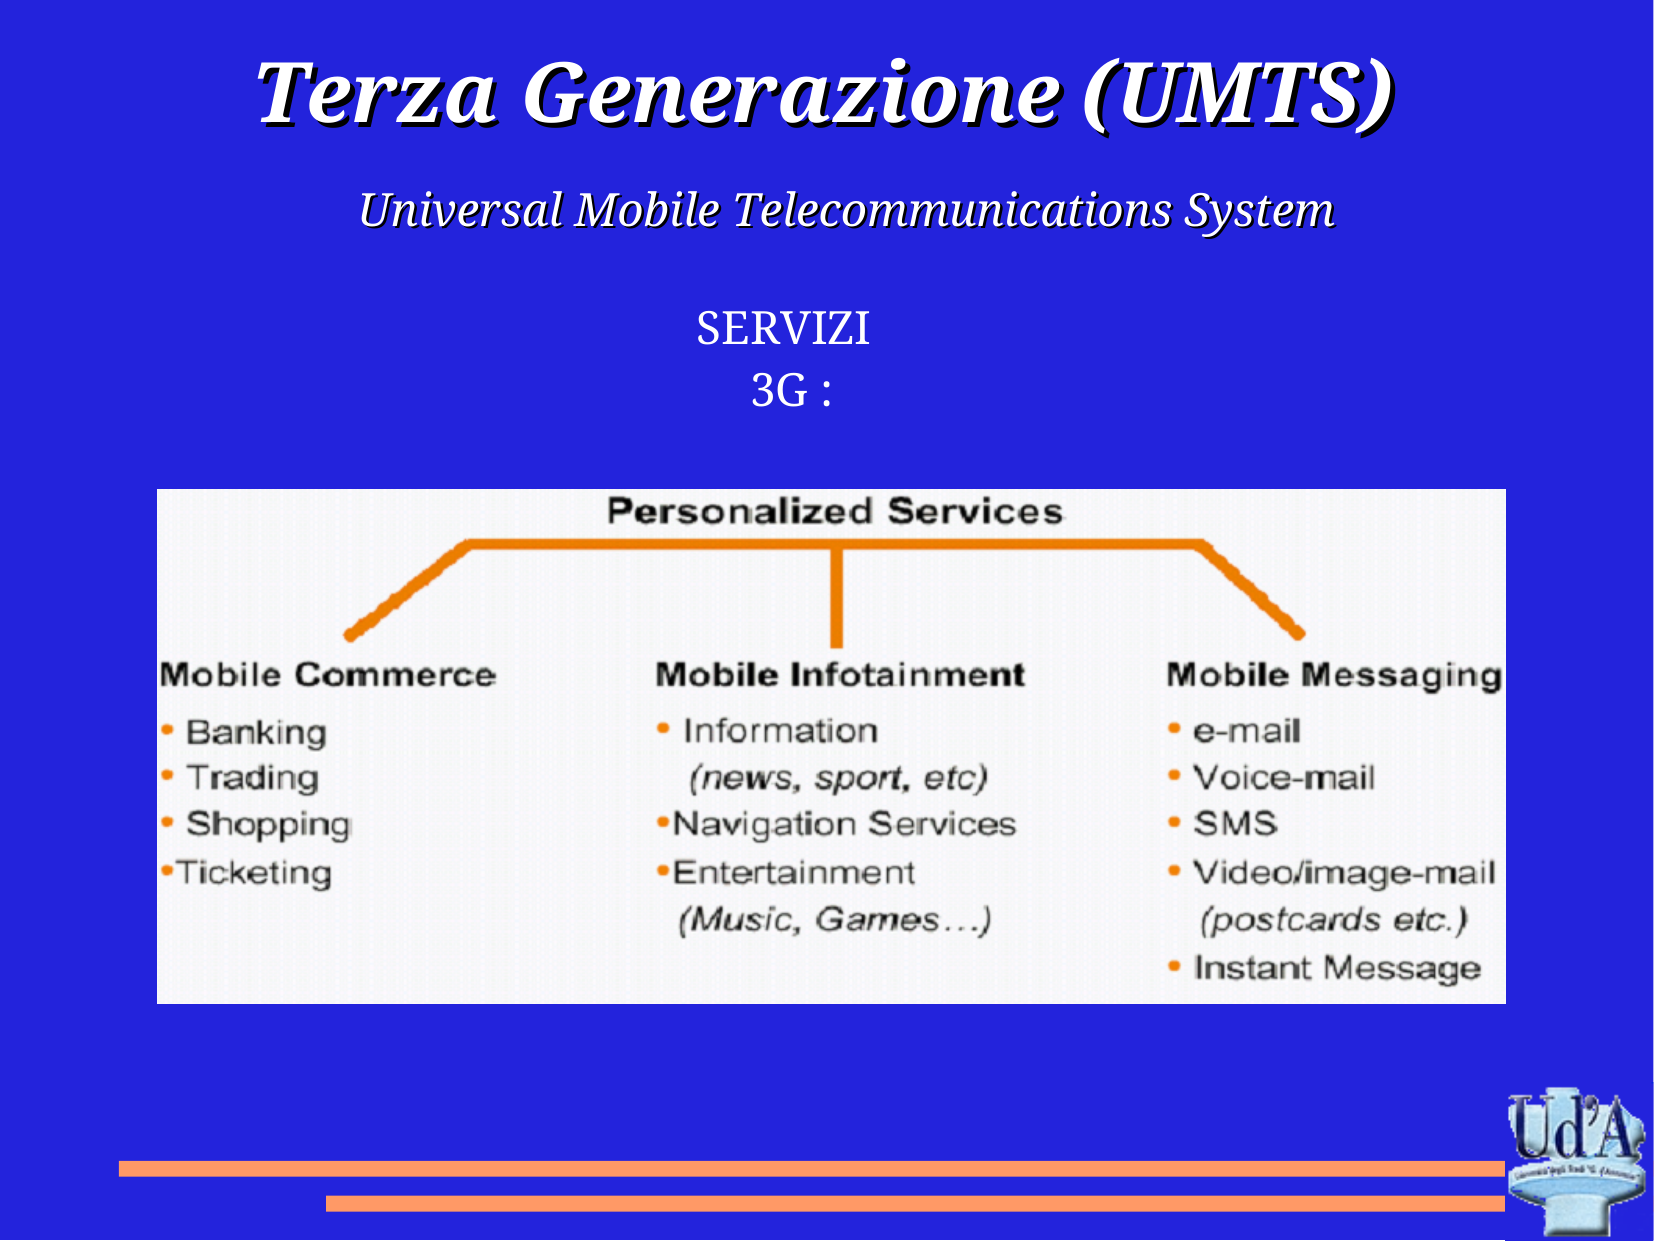

# Terza Generazione (UMTS)
Universal Mobile Telecommunications System
SERVIZI 3G :